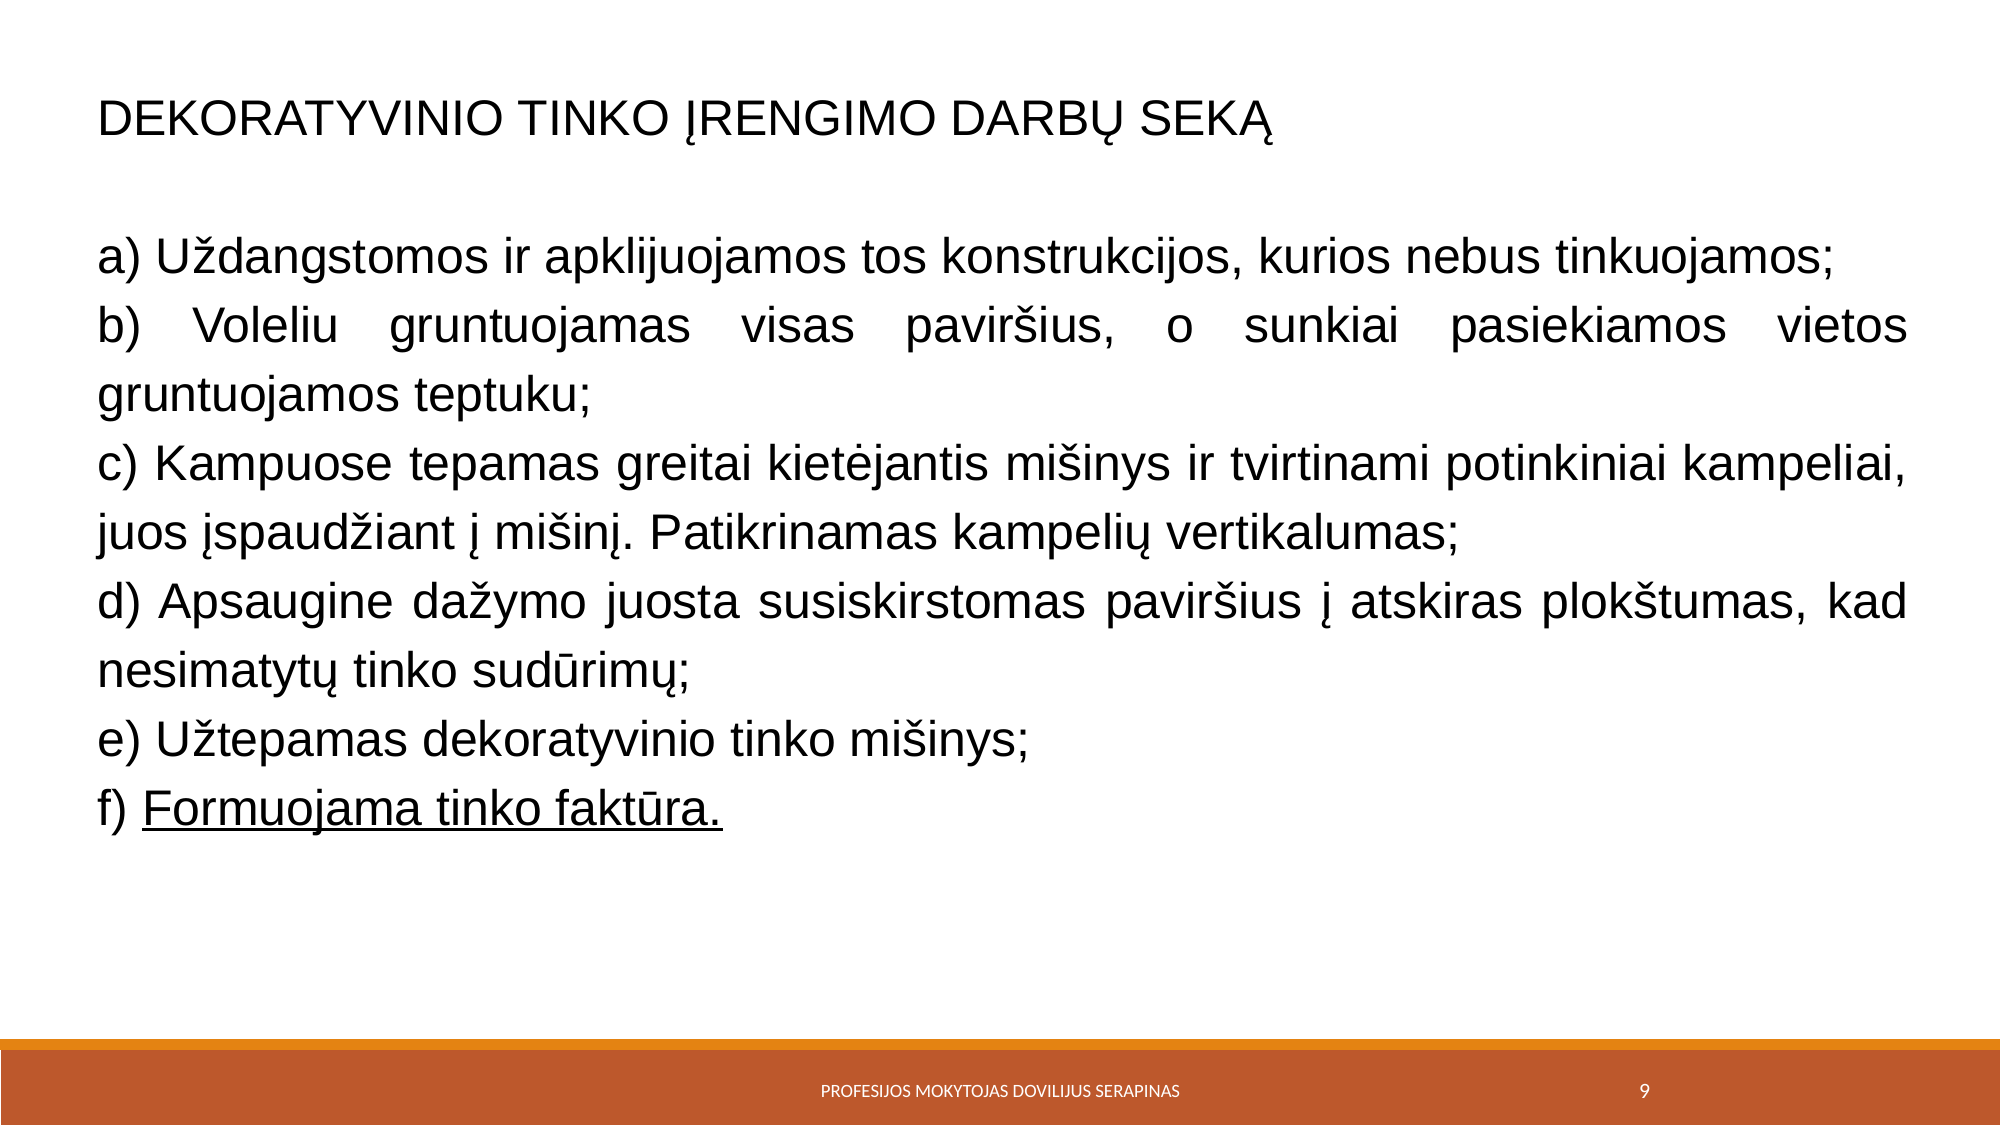

DEKORATYVINIO TINKO ĮRENGIMO DARBŲ SEKĄ
a) Uždangstomos ir apklijuojamos tos konstrukcijos, kurios nebus tinkuojamos;
b) Voleliu gruntuojamas visas paviršius, o sunkiai pasiekiamos vietos gruntuojamos teptuku;
c) Kampuose tepamas greitai kietėjantis mišinys ir tvirtinami potinkiniai kampeliai, juos įspaudžiant į mišinį. Patikrinamas kampelių vertikalumas;
d) Apsaugine dažymo juosta susiskirstomas paviršius į atskiras plokštumas, kad nesimatytų tinko sudūrimų;
e) Užtepamas dekoratyvinio tinko mišinys;
f) Formuojama tinko faktūra.
Profesijos Mokytojas Dovilijus Serapinas